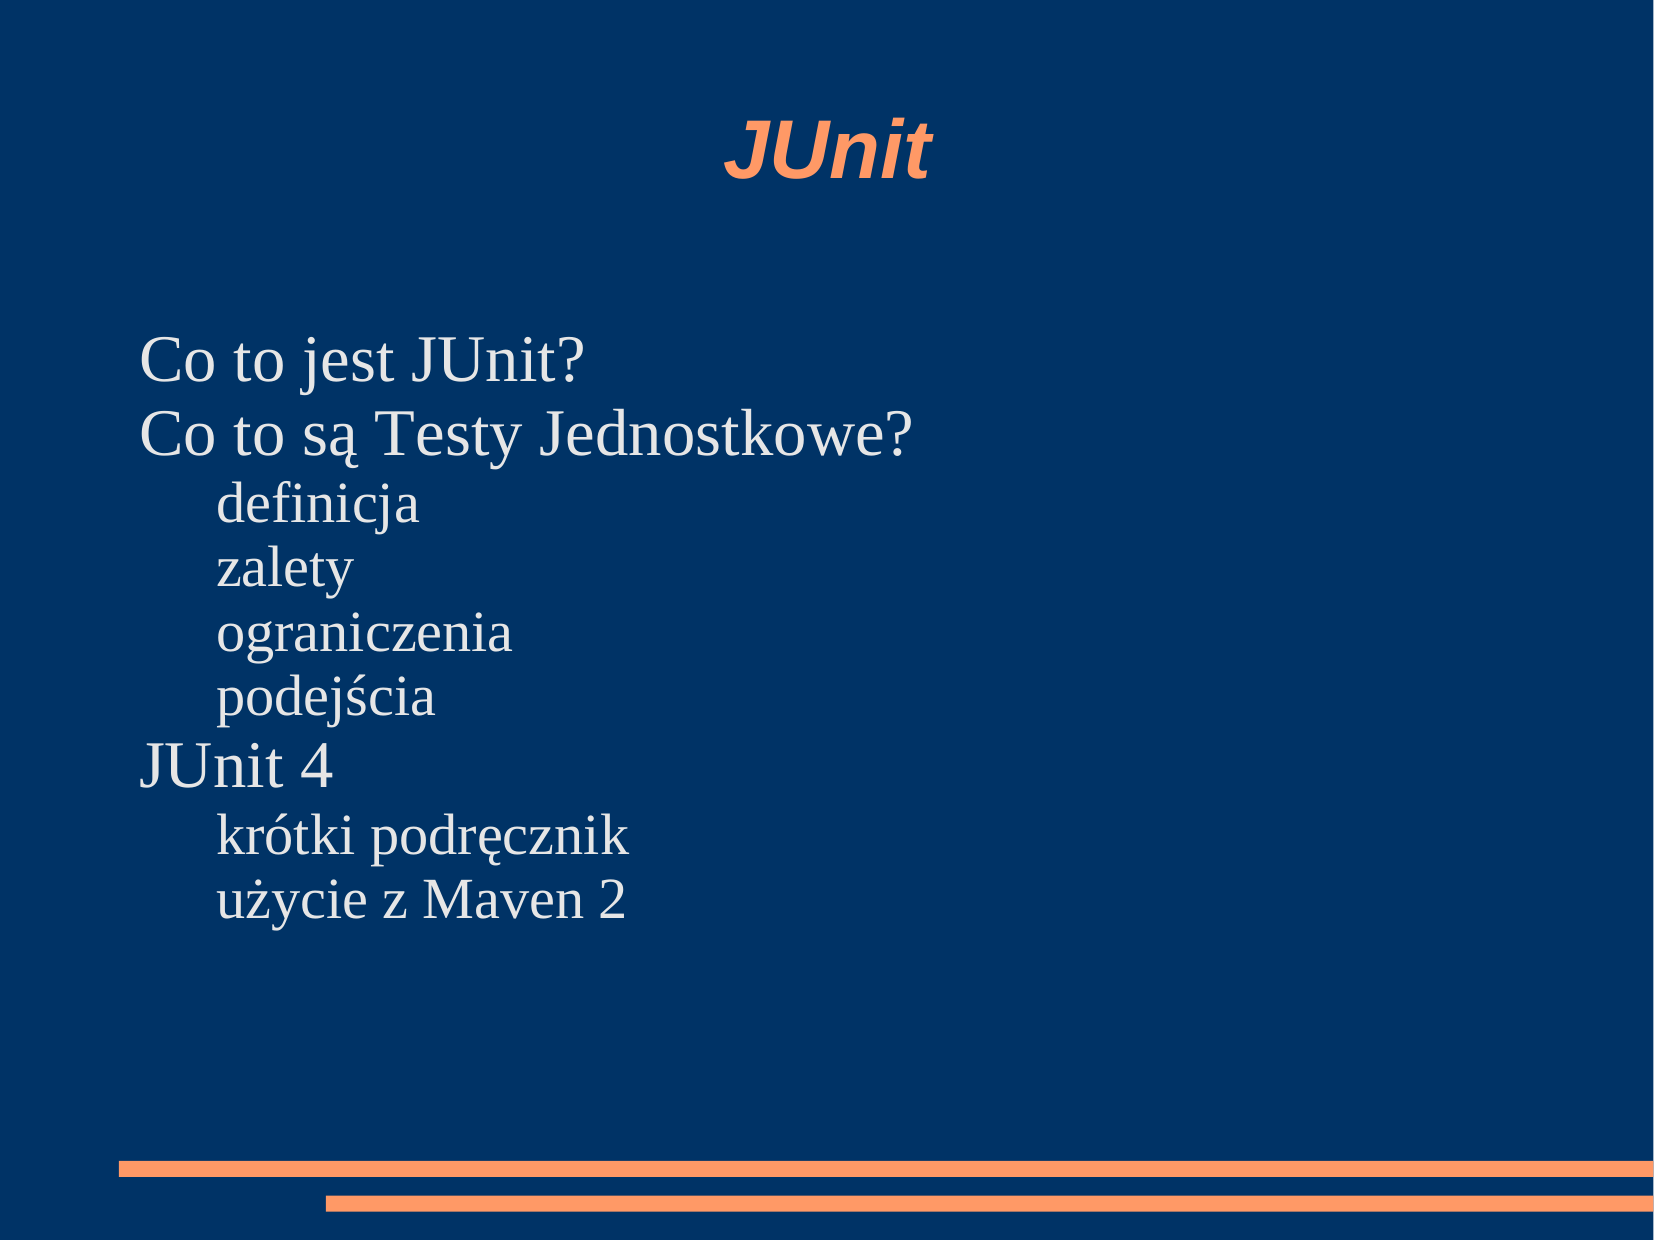

# JUnit
Co to jest JUnit?
Co to są Testy Jednostkowe?
definicja
zalety
ograniczenia
podejścia
JUnit 4
krótki podręcznik
użycie z Maven 2